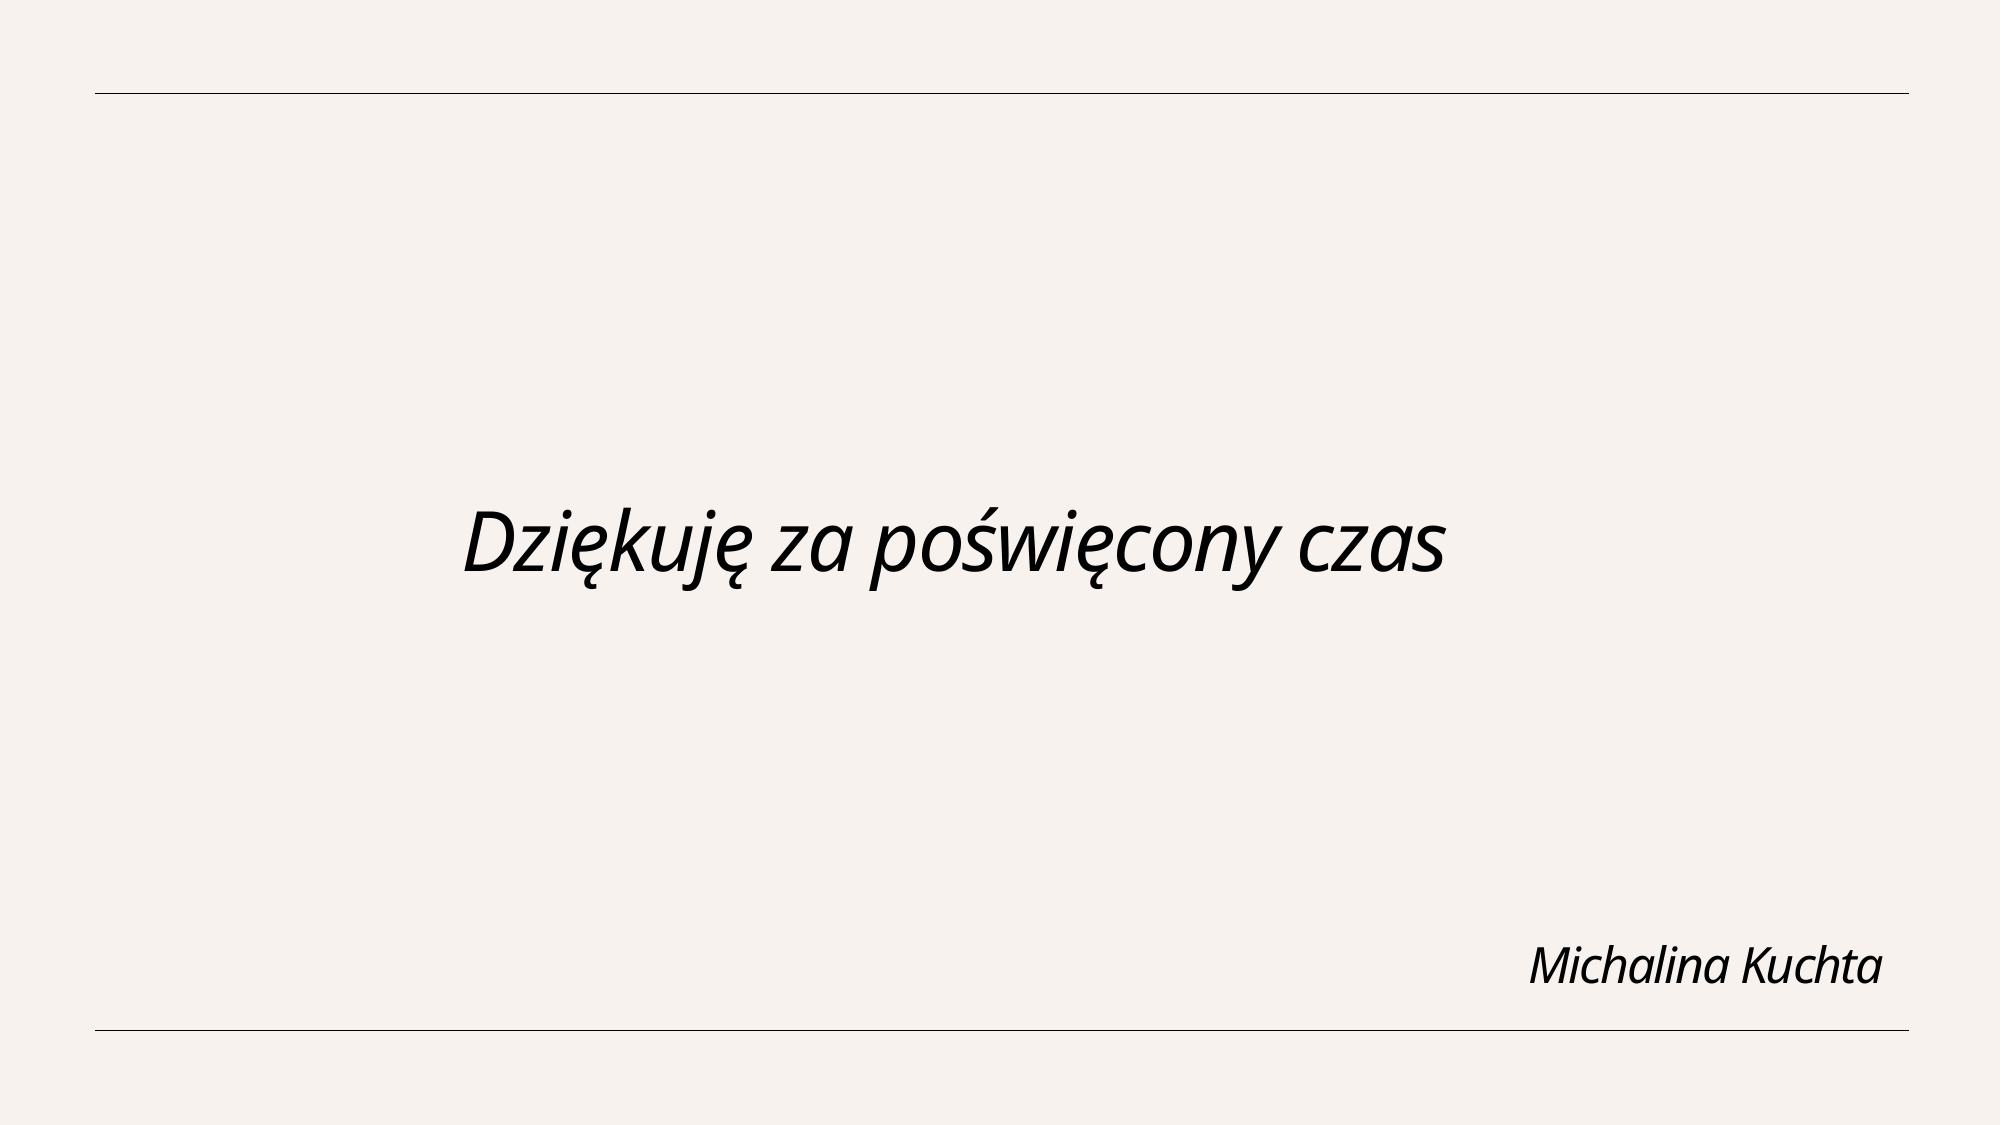

Dziękuję za poświęcony czas
# Michalina Kuchta